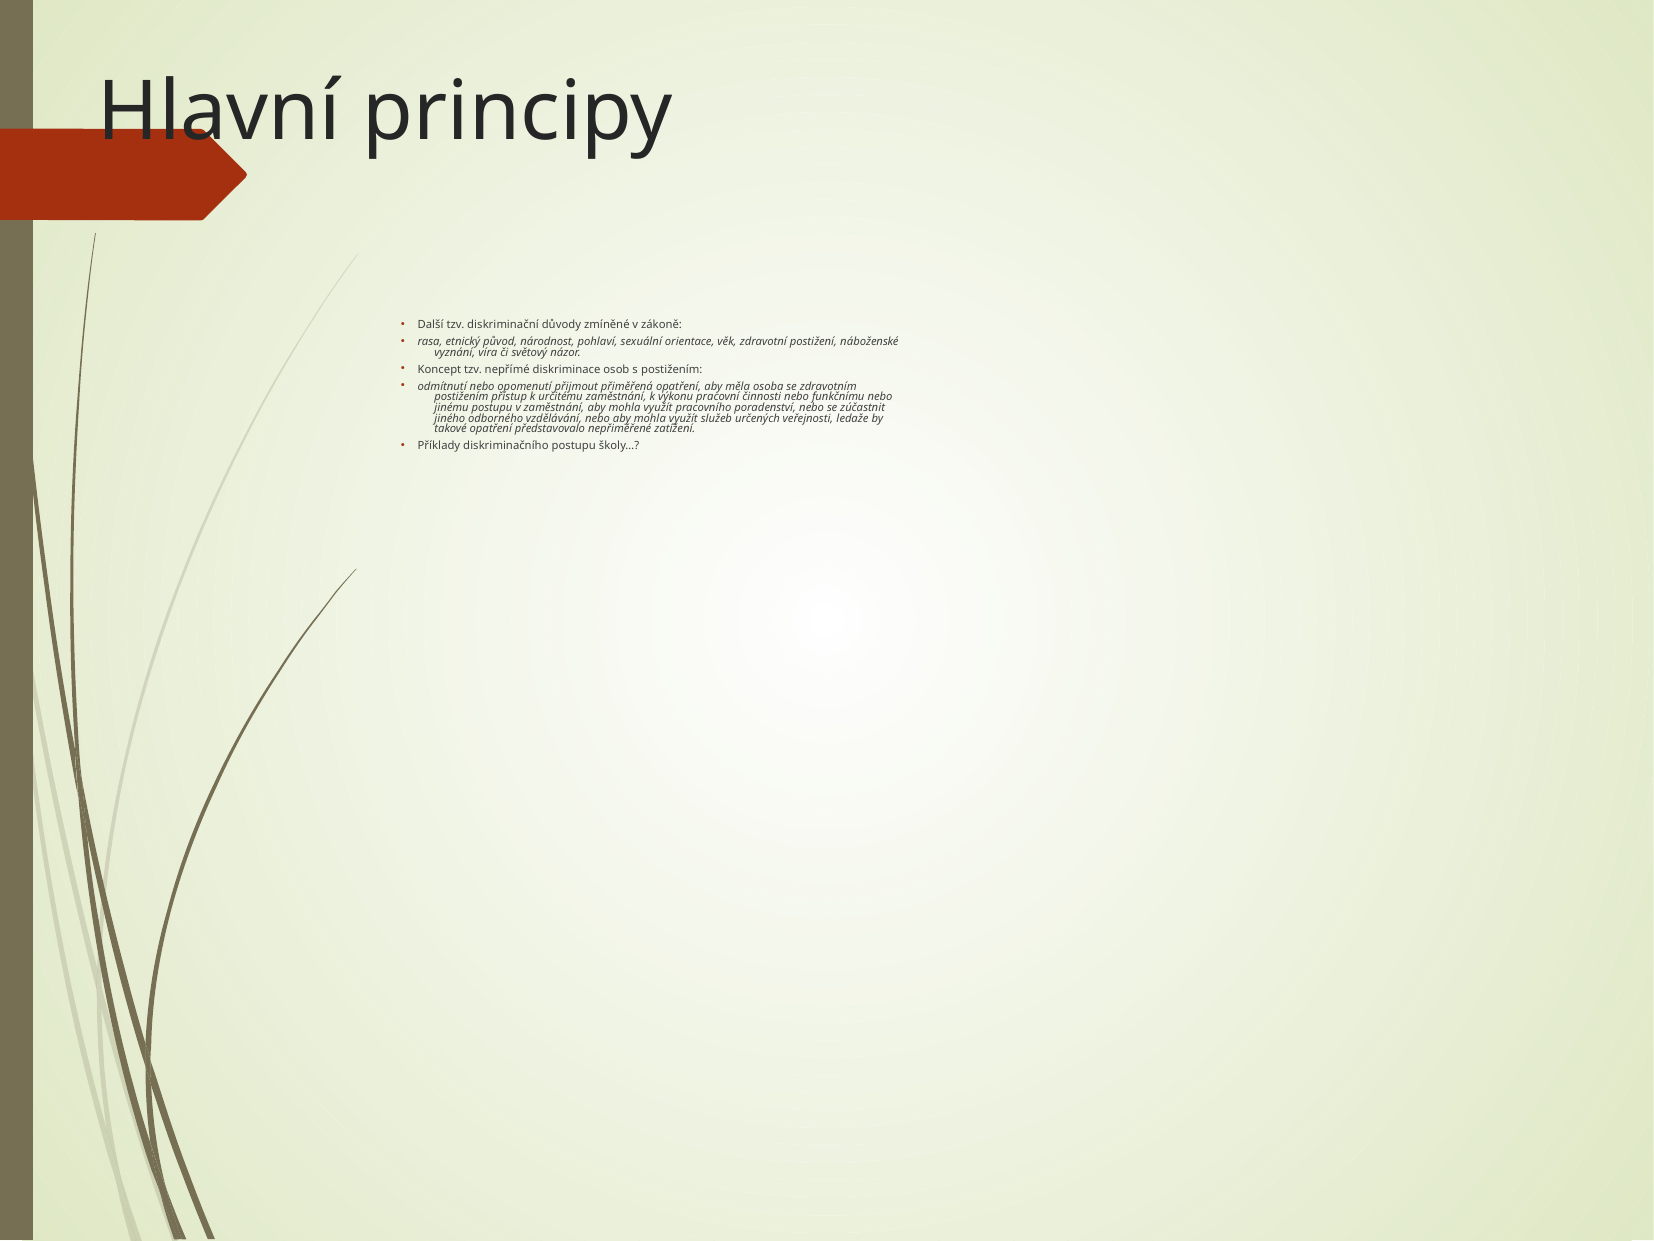

# Hlavní principy
Další tzv. diskriminační důvody zmíněné v zákoně:
rasa, etnický původ, národnost, pohlaví, sexuální orientace, věk, zdravotní postižení, náboženské vyznání, víra či světový názor.
Koncept tzv. nepřímé diskriminace osob s postižením:
odmítnutí nebo opomenutí přijmout přiměřená opatření, aby měla osoba se zdravotním postižením přístup k určitému zaměstnání, k výkonu pracovní činnosti nebo funkčnímu nebo jinému postupu v zaměstnání, aby mohla využít pracovního poradenství, nebo se zúčastnit jiného odborného vzdělávání, nebo aby mohla využít služeb určených veřejnosti, ledaže by takové opatření představovalo nepřiměřené zatížení.
Příklady diskriminačního postupu školy…?